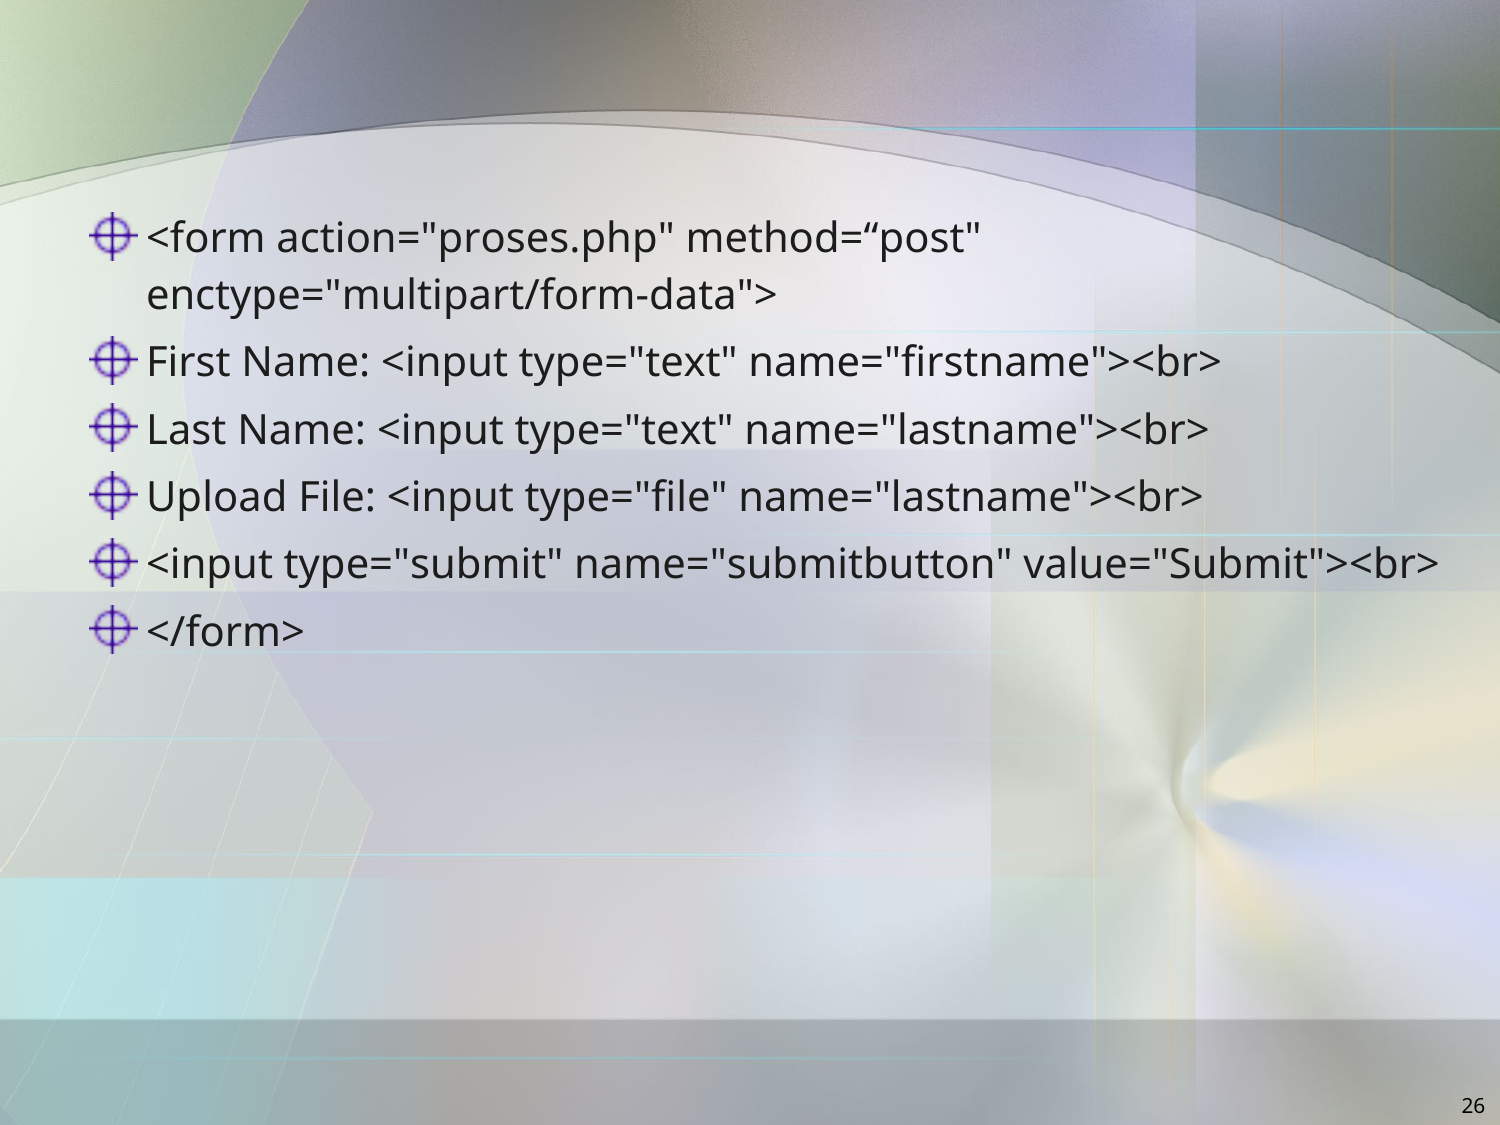

#
<form action="proses.php" method=“post" enctype="multipart/form-data">
First Name: <input type="text" name="firstname"><br>
Last Name: <input type="text" name="lastname"><br>
Upload File: <input type="file" name="lastname"><br>
<input type="submit" name="submitbutton" value="Submit"><br>
</form>
26